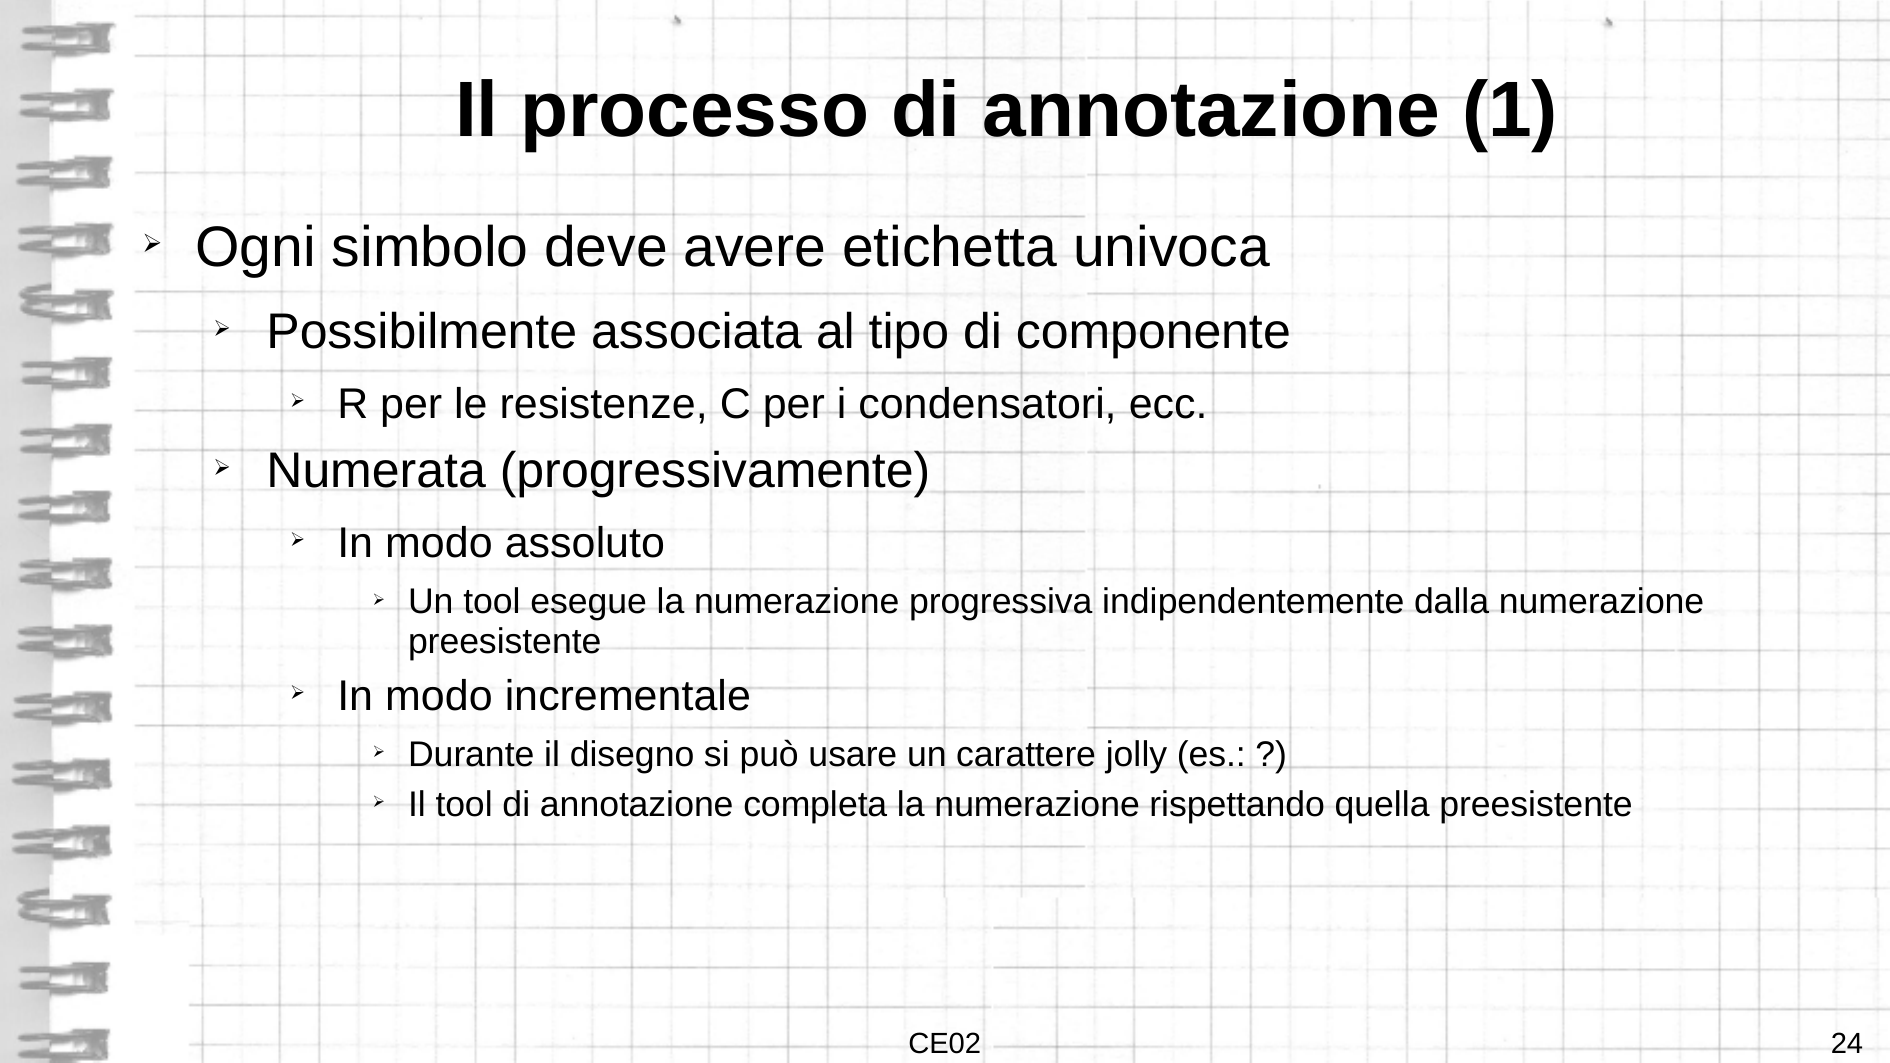

# Il processo di annotazione (1)
Ogni simbolo deve avere etichetta univoca
Possibilmente associata al tipo di componente
R per le resistenze, C per i condensatori, ecc.
Numerata (progressivamente)
In modo assoluto
Un tool esegue la numerazione progressiva indipendentemente dalla numerazione preesistente
In modo incrementale
Durante il disegno si può usare un carattere jolly (es.: ?)
Il tool di annotazione completa la numerazione rispettando quella preesistente
CE02
24